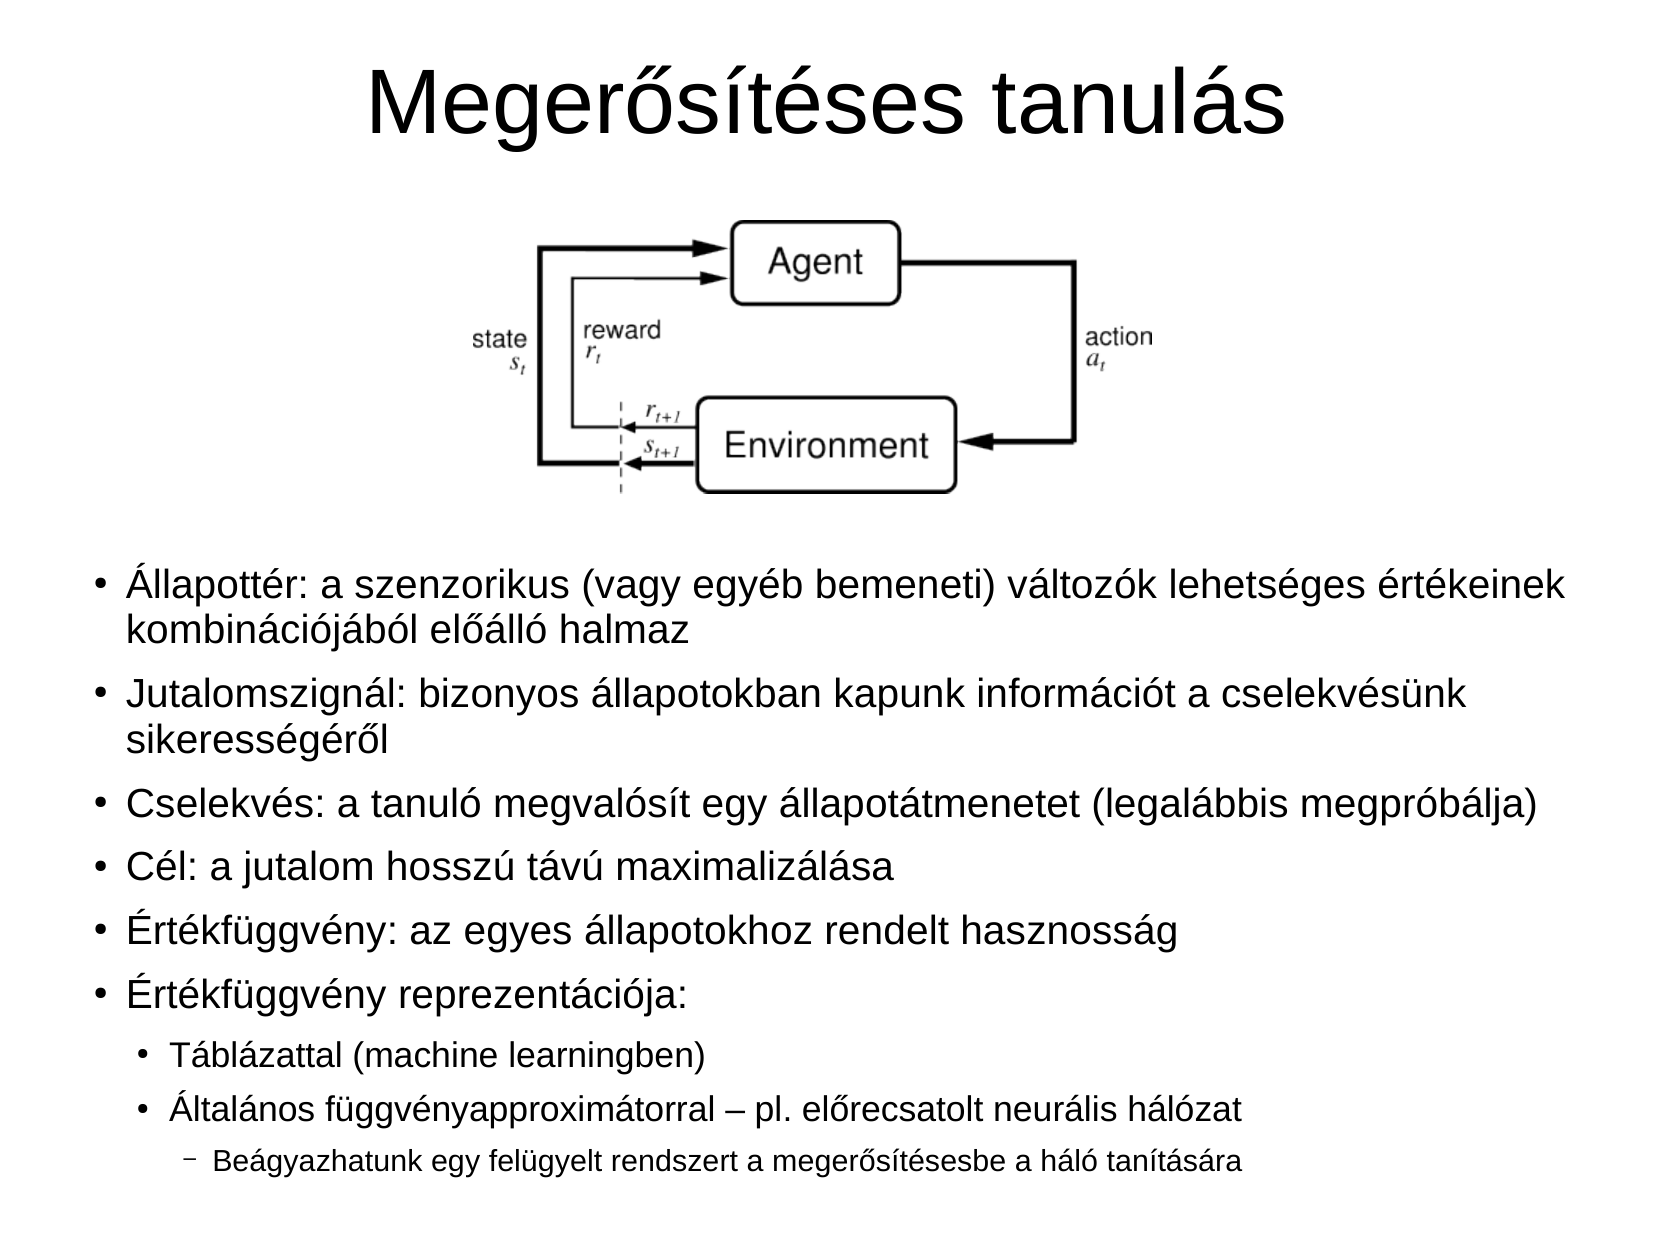

# Megerősítéses tanulás
Állapottér: a szenzorikus (vagy egyéb bemeneti) változók lehetséges értékeinek kombinációjából előálló halmaz
Jutalomszignál: bizonyos állapotokban kapunk információt a cselekvésünk sikerességéről
Cselekvés: a tanuló megvalósít egy állapotátmenetet (legalábbis megpróbálja)
Cél: a jutalom hosszú távú maximalizálása
Értékfüggvény: az egyes állapotokhoz rendelt hasznosság
Értékfüggvény reprezentációja:
Táblázattal (machine learningben)
Általános függvényapproximátorral – pl. előrecsatolt neurális hálózat
Beágyazhatunk egy felügyelt rendszert a megerősítésesbe a háló tanítására